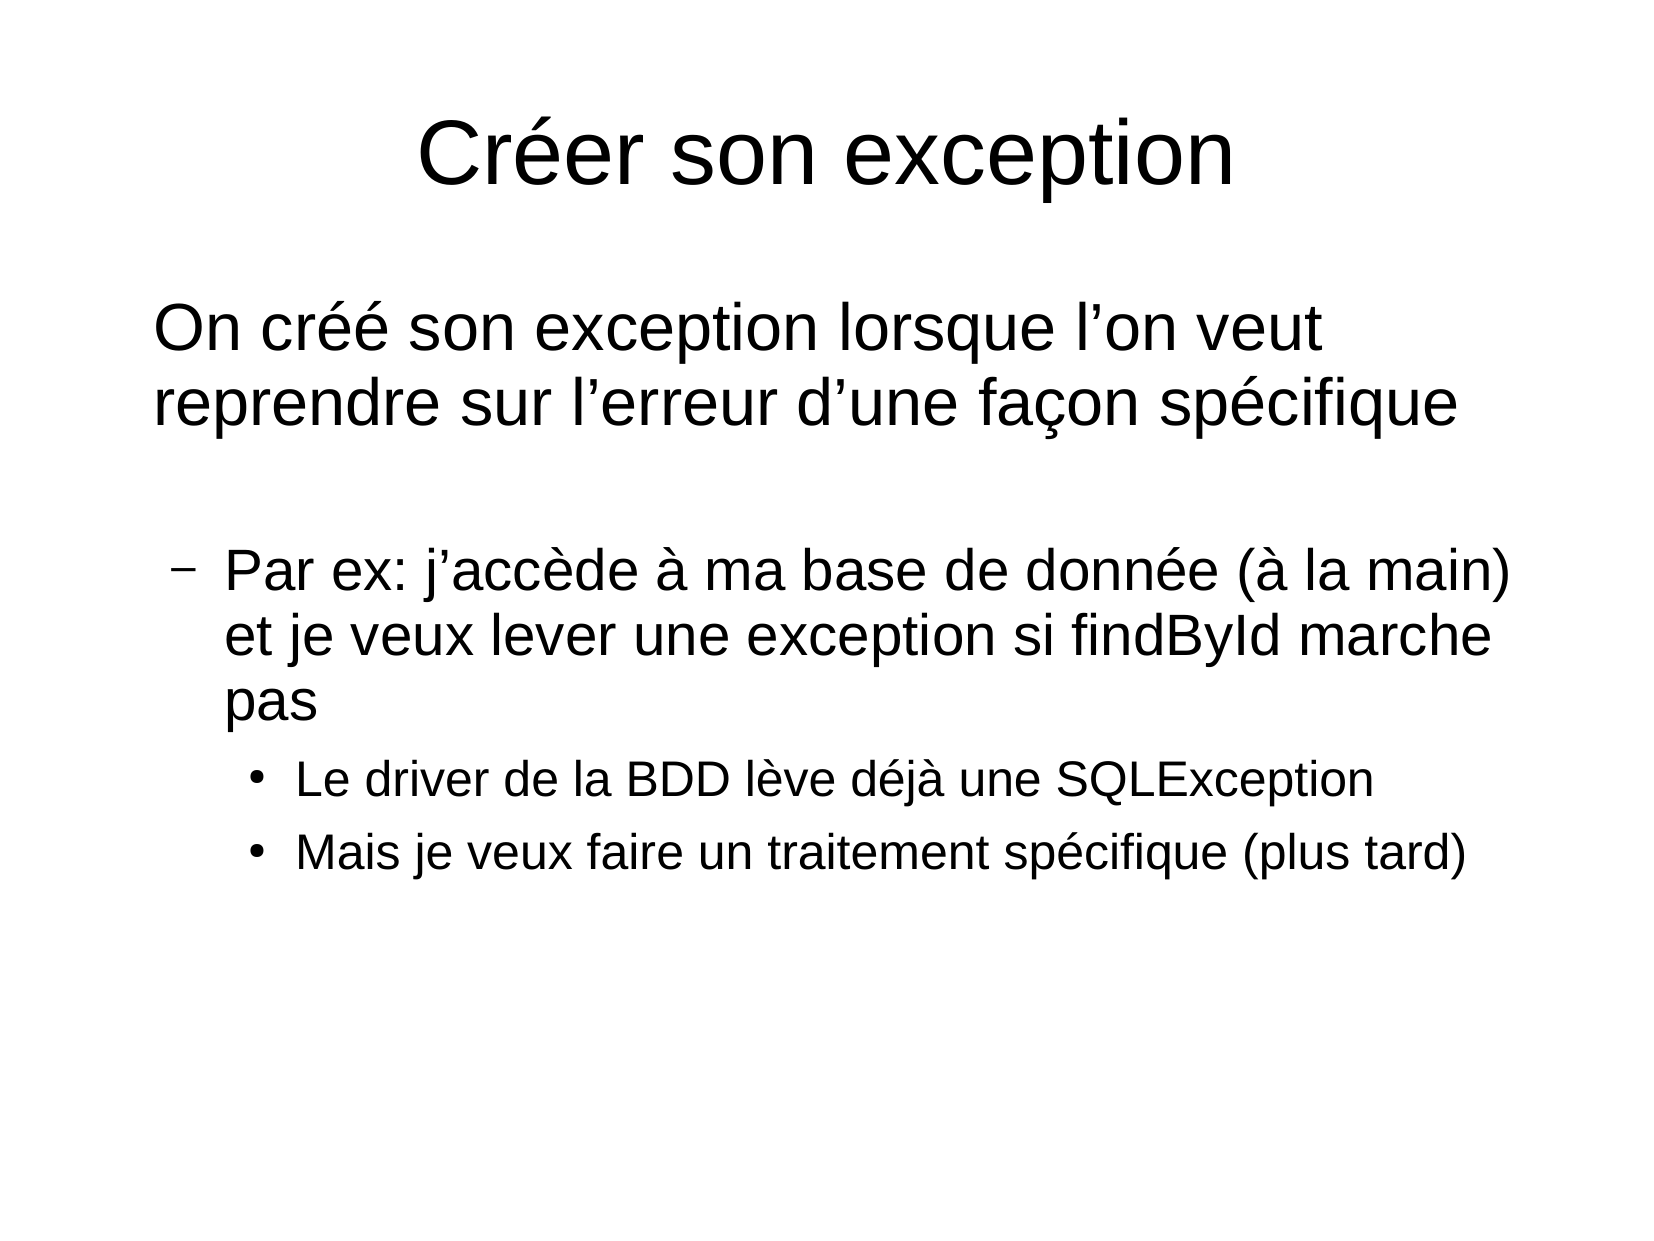

# Créer son exception
On créé son exception lorsque l’on veut reprendre sur l’erreur d’une façon spécifique
Par ex: j’accède à ma base de donnée (à la main) et je veux lever une exception si findById marche pas
Le driver de la BDD lève déjà une SQLException
Mais je veux faire un traitement spécifique (plus tard)